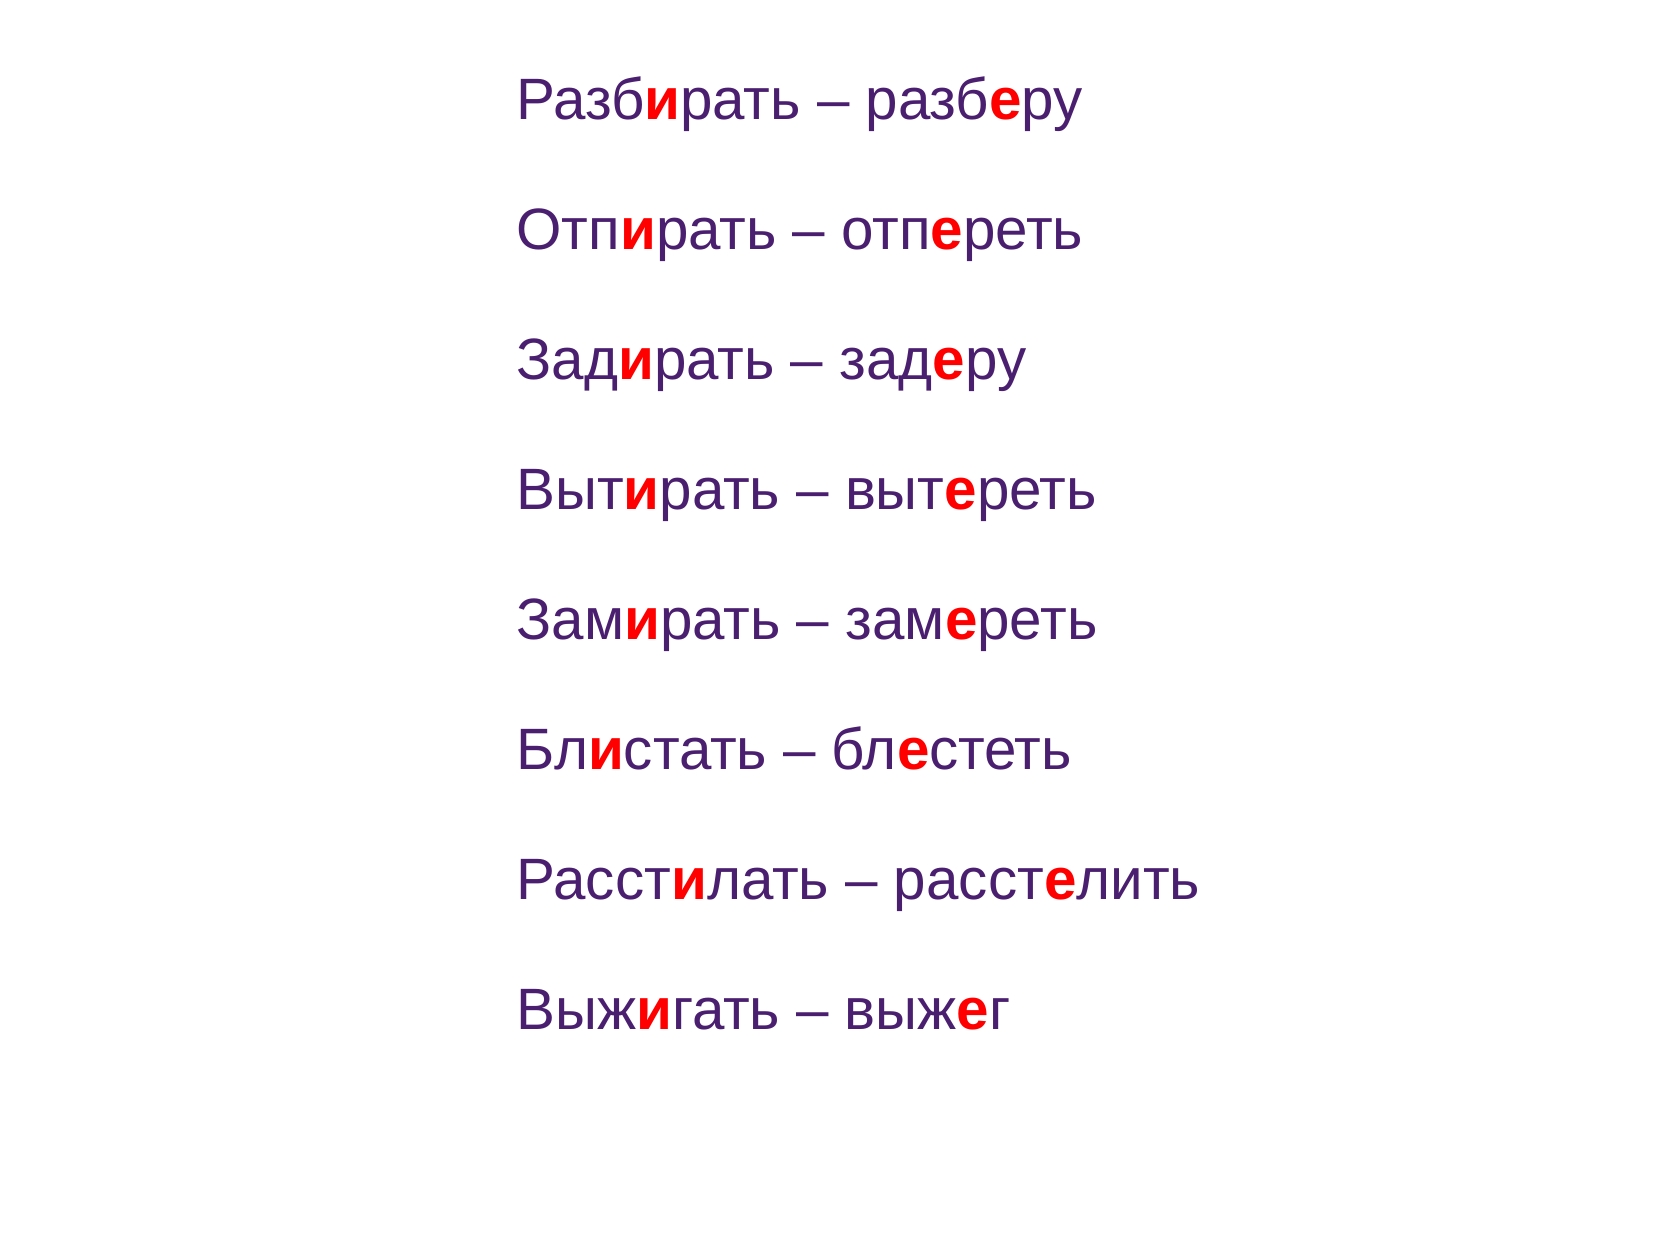

Разбирать – разберу
Отпирать – отпереть
Задирать – задеру
Вытирать – вытереть
Замирать – замереть
Блистать – блестеть
Расстилать – расстелить
Выжигать – выжег